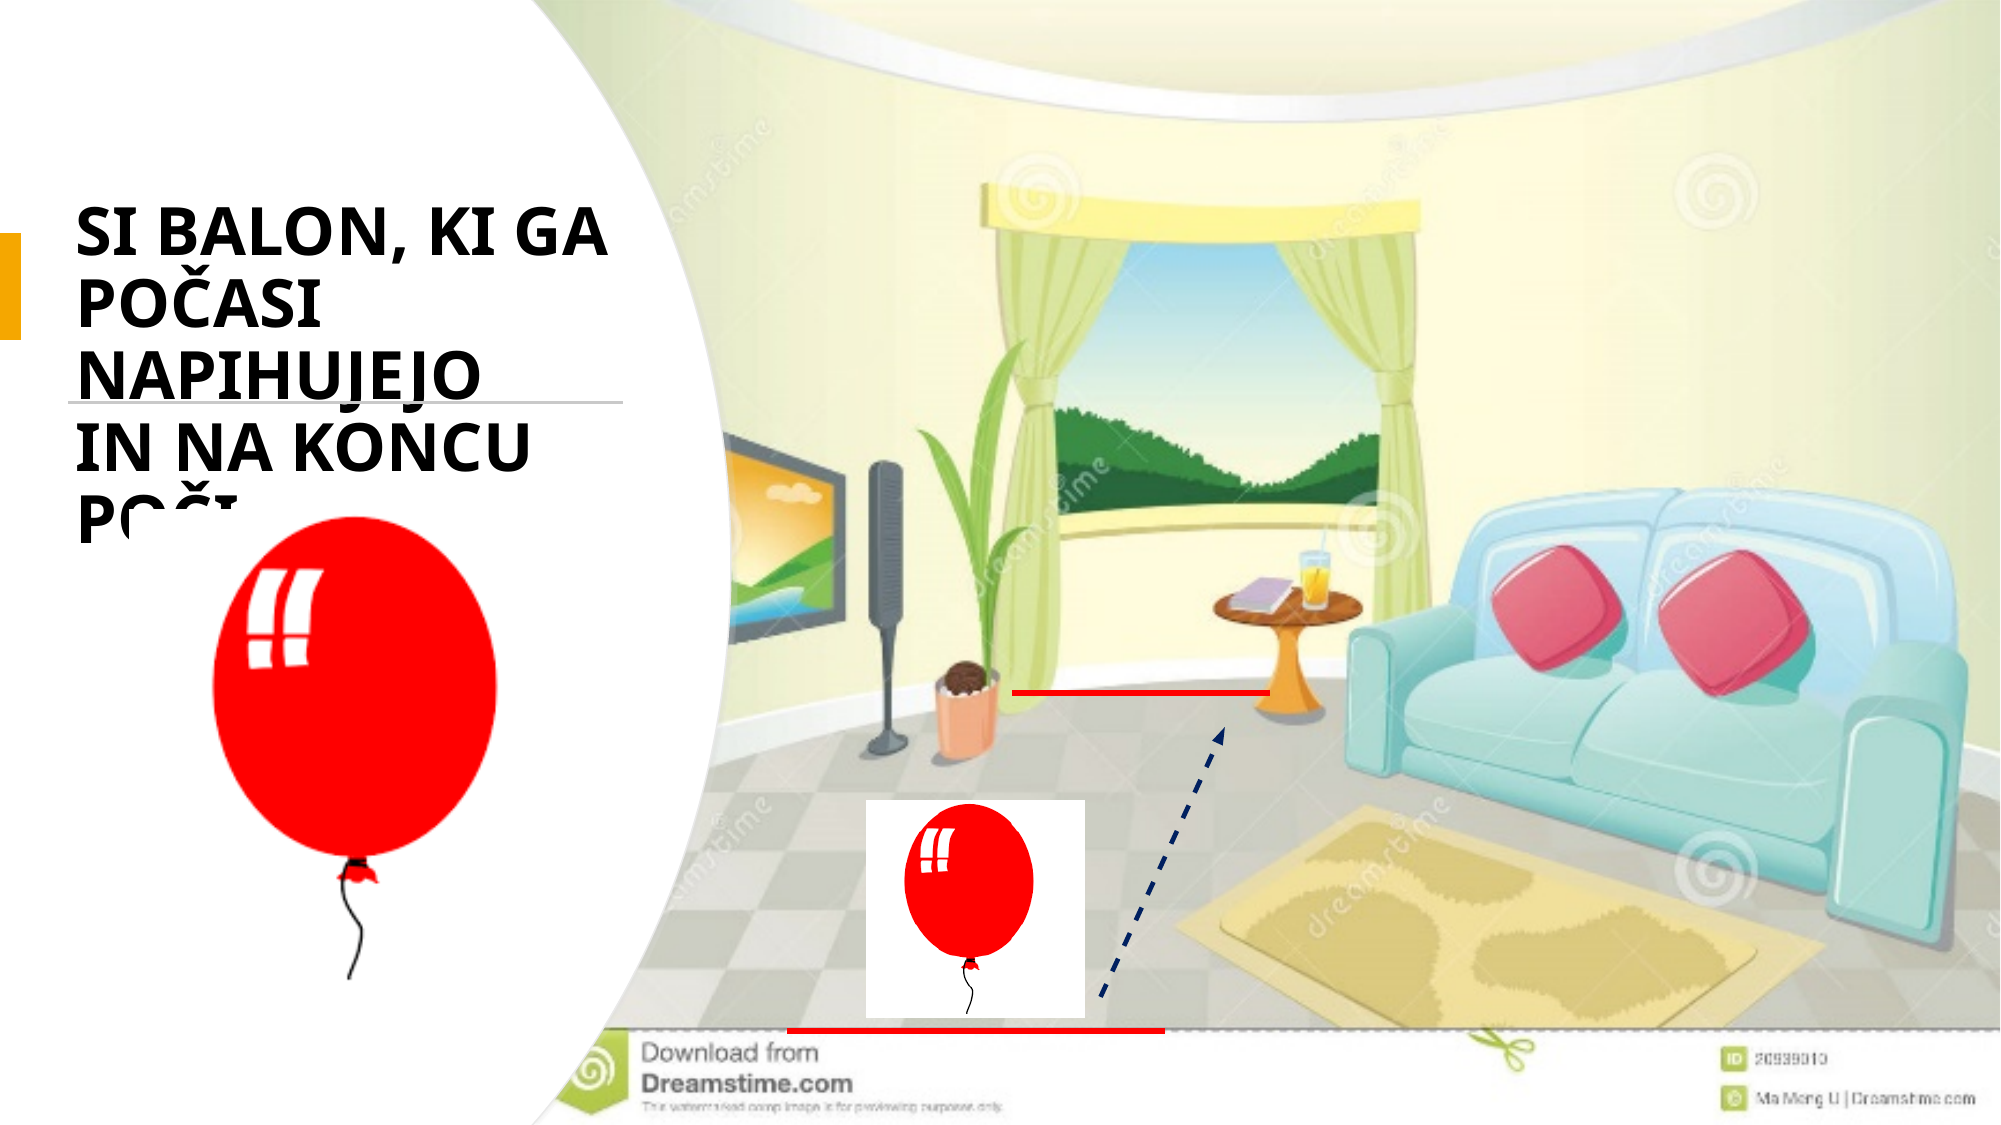

# SI BALON, KI GA POČASI NAPIHUJEJO IN NA KONCU POČI